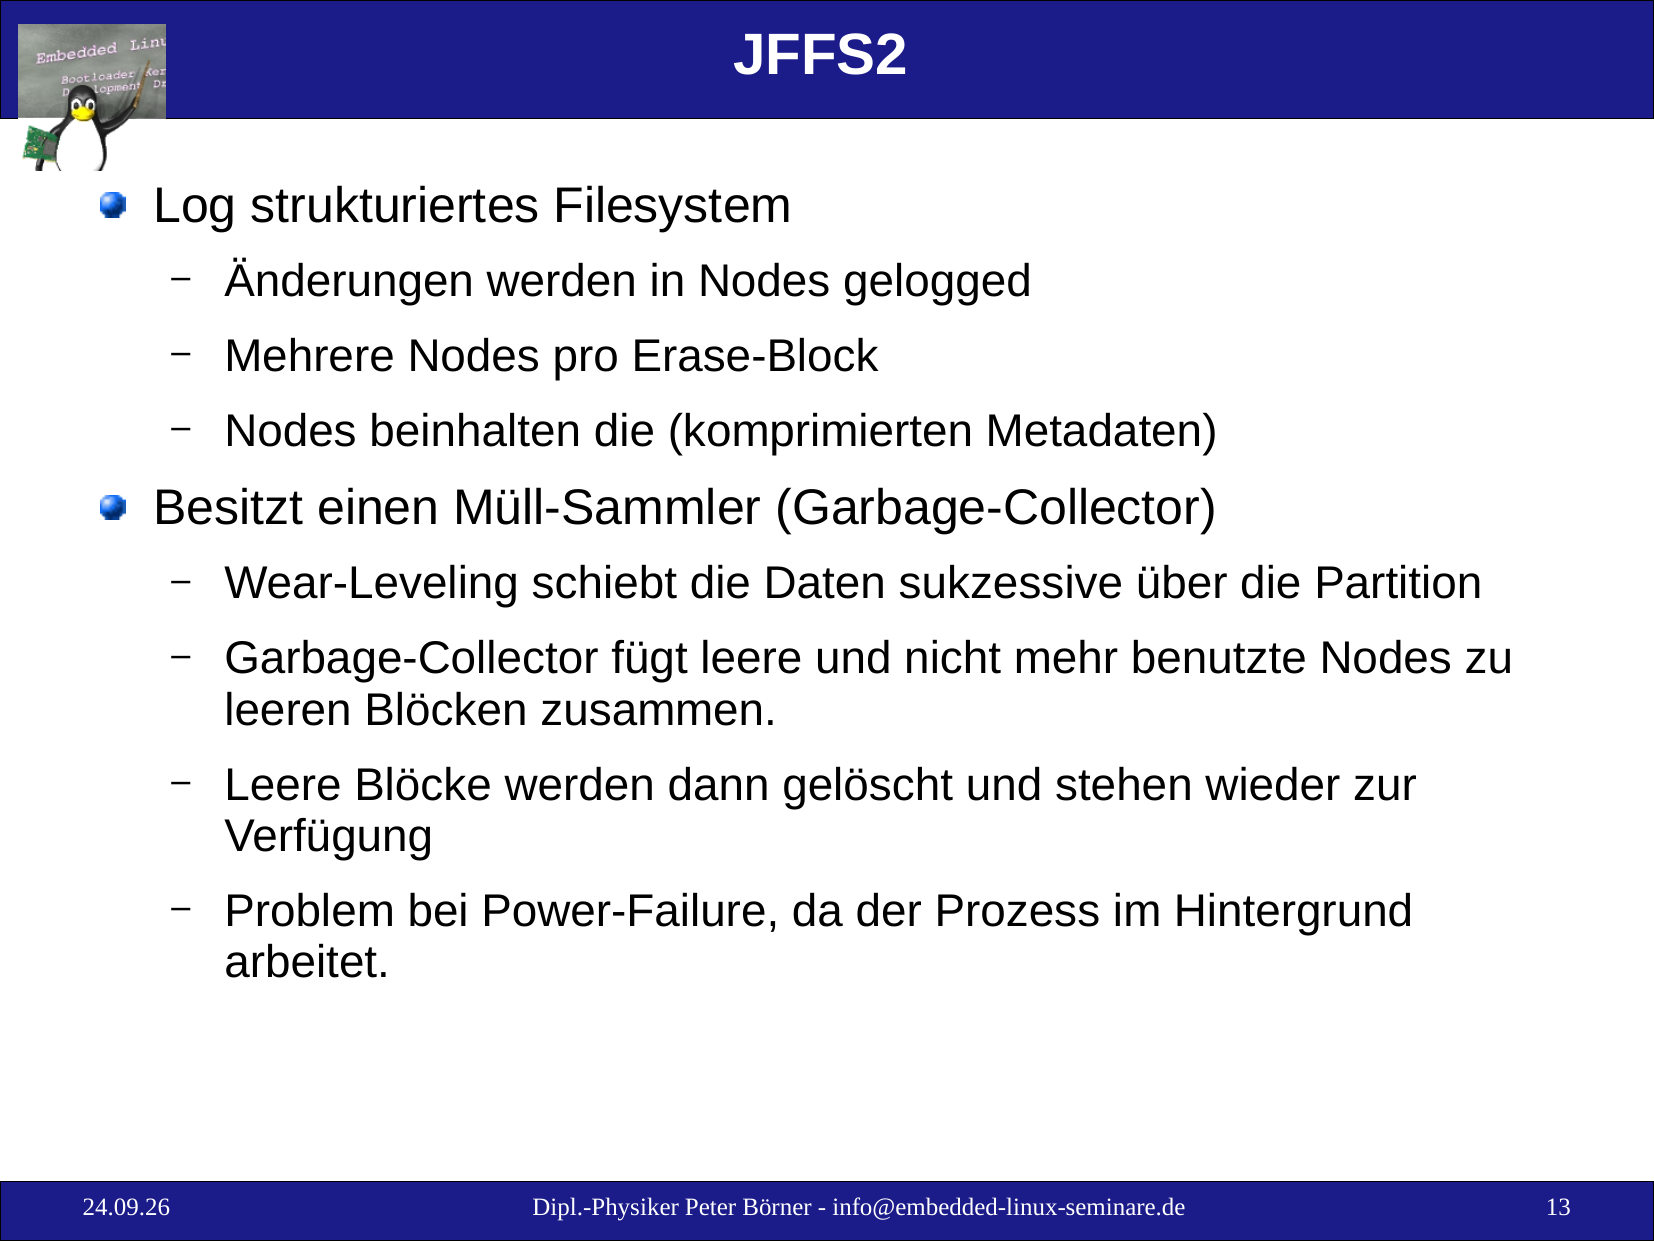

# JFFS2
Log strukturiertes Filesystem
Änderungen werden in Nodes gelogged
Mehrere Nodes pro Erase-Block
Nodes beinhalten die (komprimierten Metadaten)
Besitzt einen Müll-Sammler (Garbage-Collector)
Wear-Leveling schiebt die Daten sukzessive über die Partition
Garbage-Collector fügt leere und nicht mehr benutzte Nodes zu leeren Blöcken zusammen.
Leere Blöcke werden dann gelöscht und stehen wieder zur Verfügung
Problem bei Power-Failure, da der Prozess im Hintergrund arbeitet.
 Dipl.-Physiker Peter Börner - info@embedded-linux-seminare.de
13